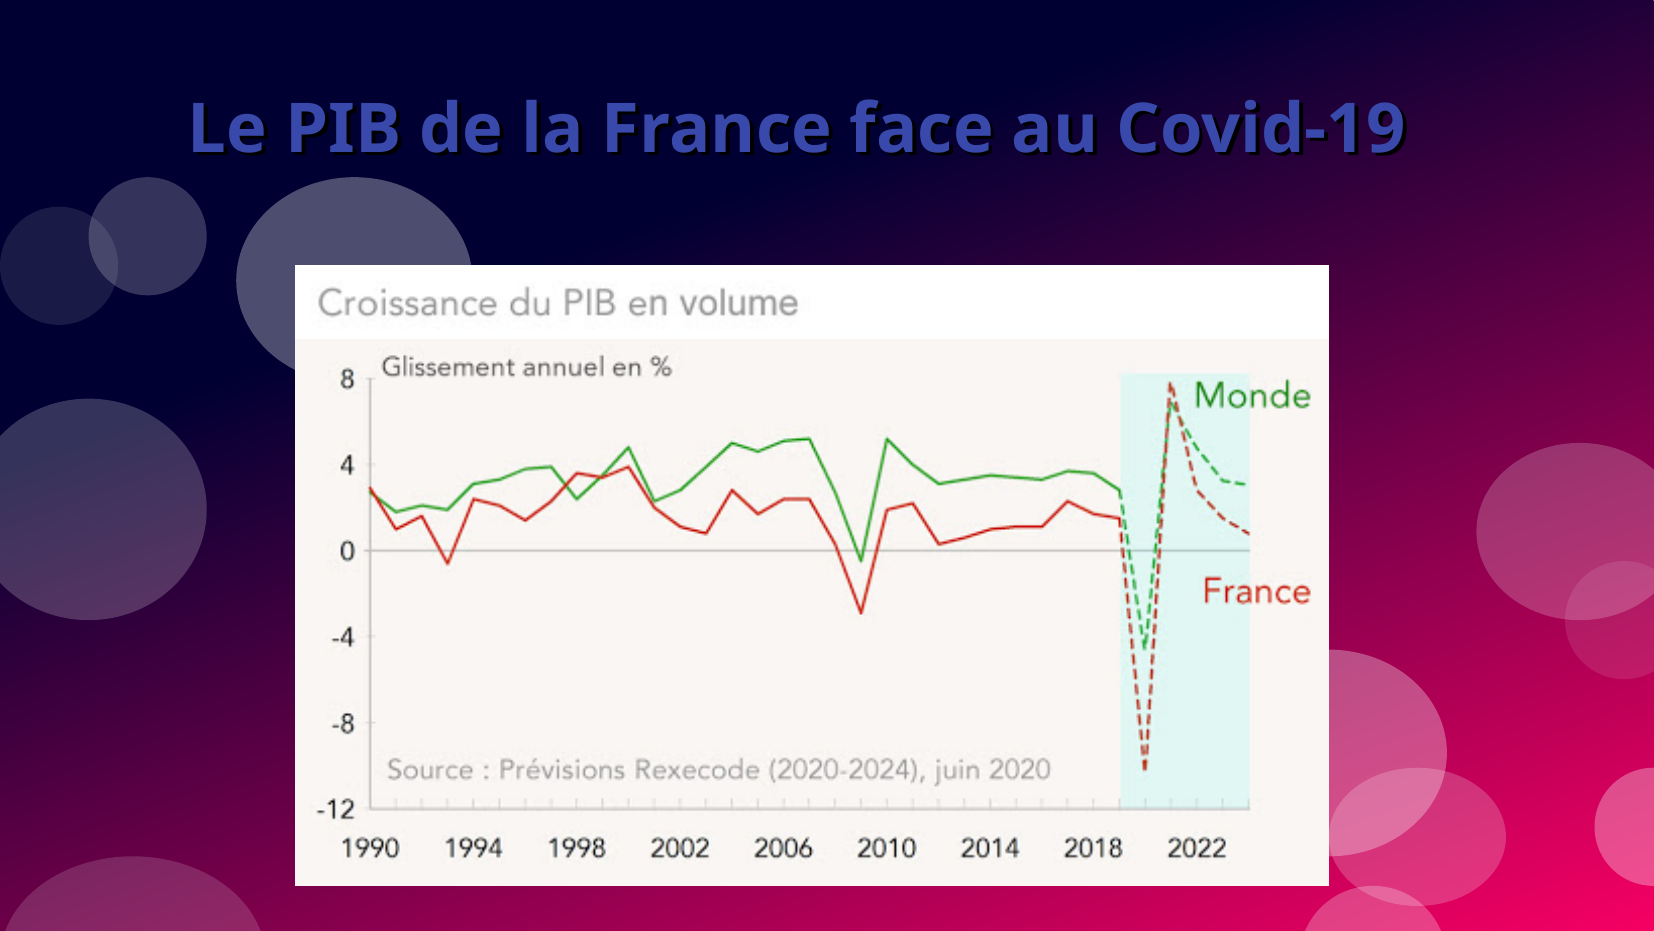

# Le PIB de la France face au Covid-19
| |
| --- |
| |
| |
| |
| |